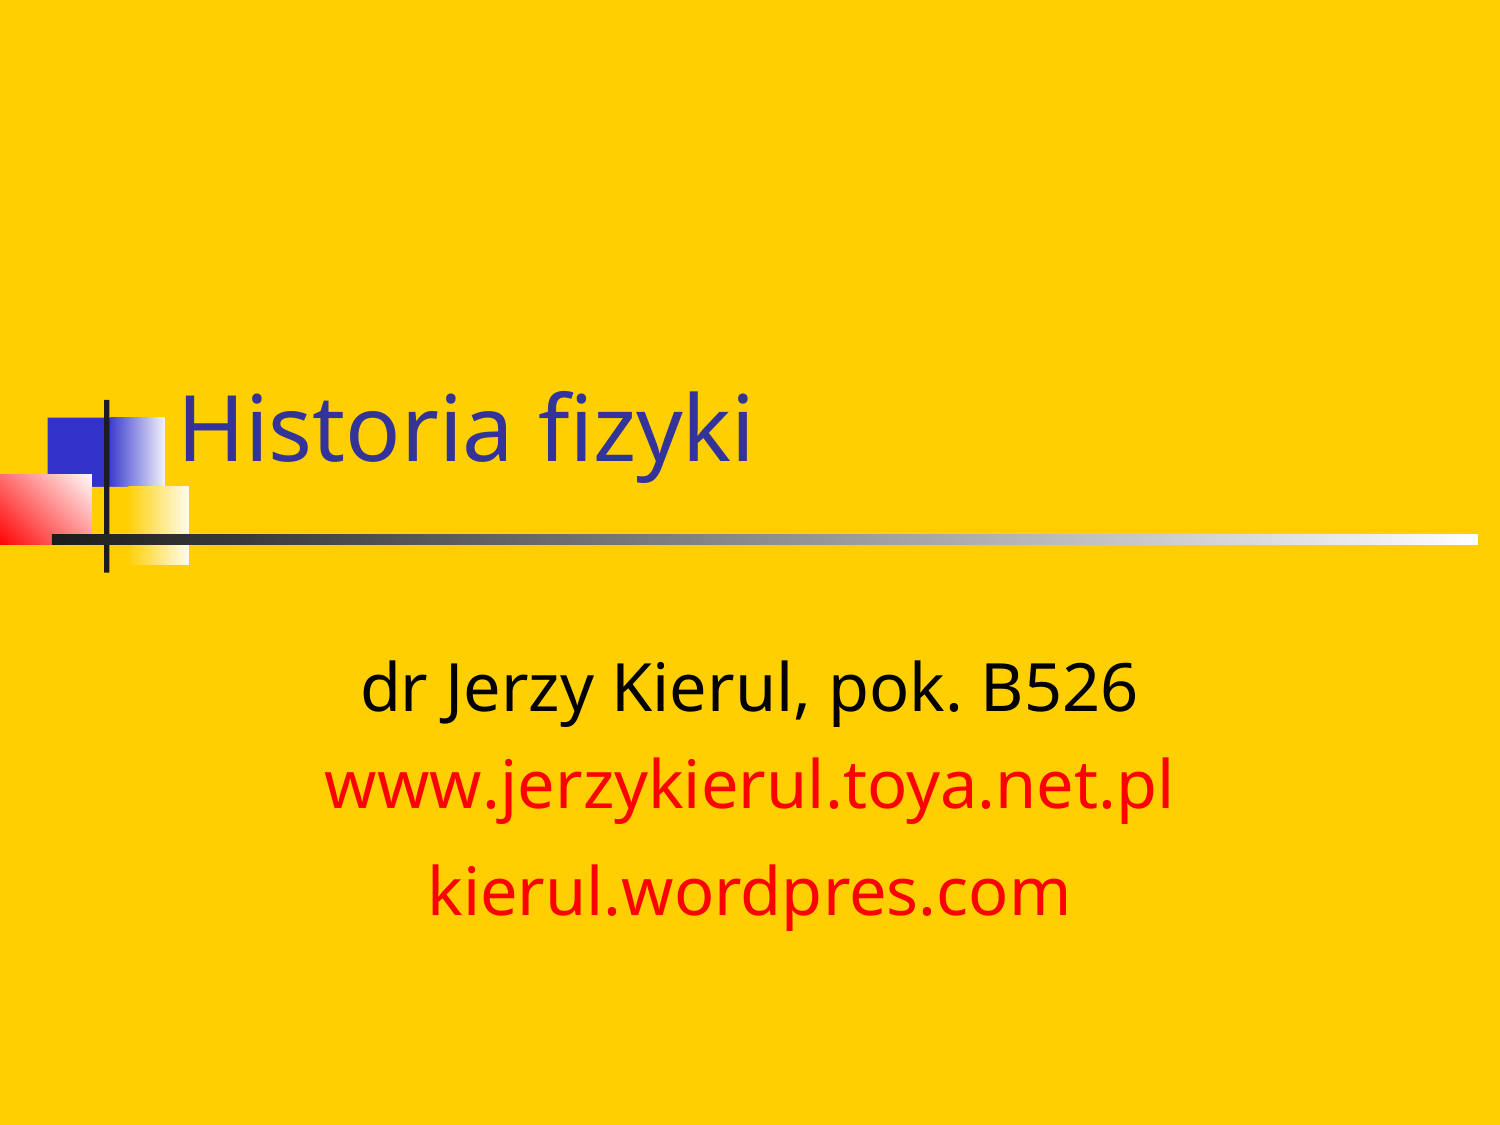

# Historia fizyki
dr Jerzy Kierul, pok. B526
www.jerzykierul.toya.net.pl
kierul.wordpres.com